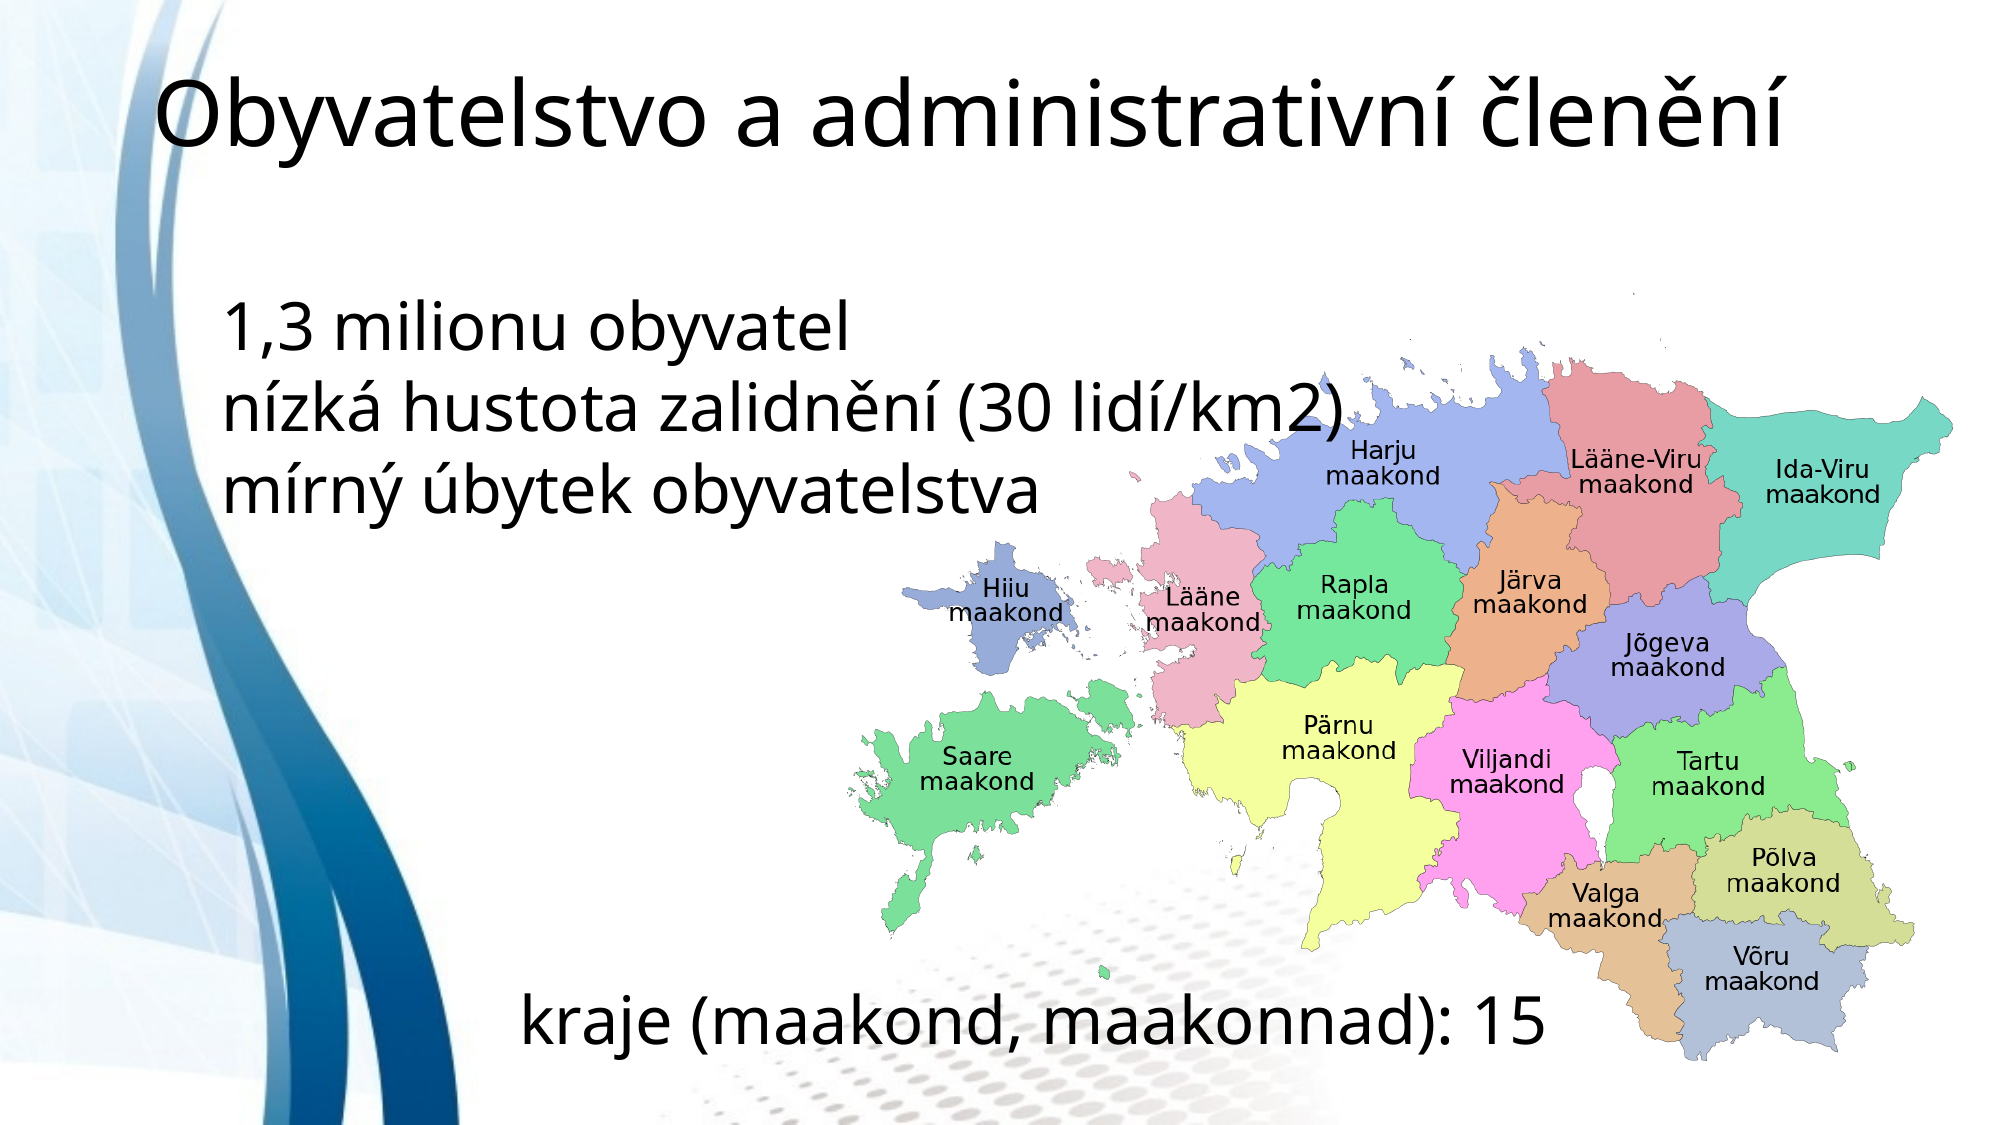

# Obyvatelstvo a administrativní členění
1,3 milionu obyvatel
nízká hustota zalidnění (30 lidí/km2)
mírný úbytek obyvatelstva
kraje (maakond, maakonnad): 15